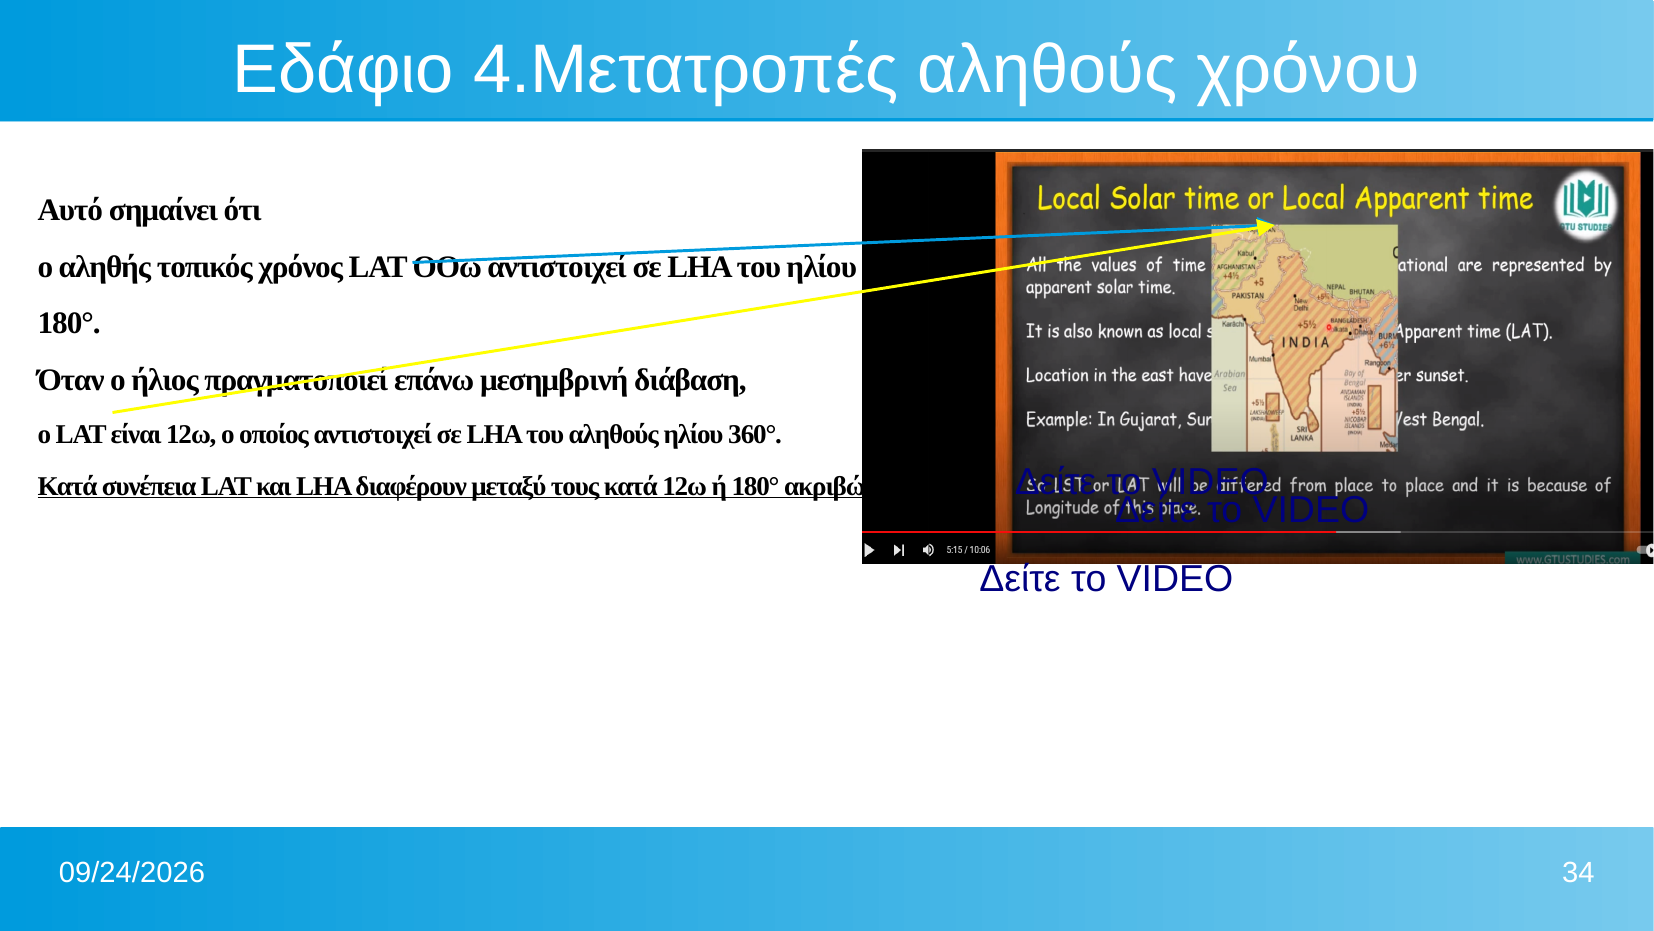

# Εδάφιο 4.Μετατροπές αληθούς χρόνου
Αυτό σημαίνει ότι
ο αληθής τοπικός χρόνος LΑΤ ΟΟω αντιστοιχεί σε LHA του ηλίου
180°.
Όταν ο ήλιος πραγματοποιεί επάνω μεσημβρινή διάβαση,
ο LΑΤ είναι 12ω, ο οποίος αντιστοιχεί σε LΗΑ του αληθούς ηλίου 360°.
Κατά συνέπεια LΑΤ και LΗΑ διαφέρουν μεταξύ τους κατά 12ω ή 180° ακριβώς
Δείτε το VIDEO
Δείτε το VIDEO
Δείτε το VIDEO
34